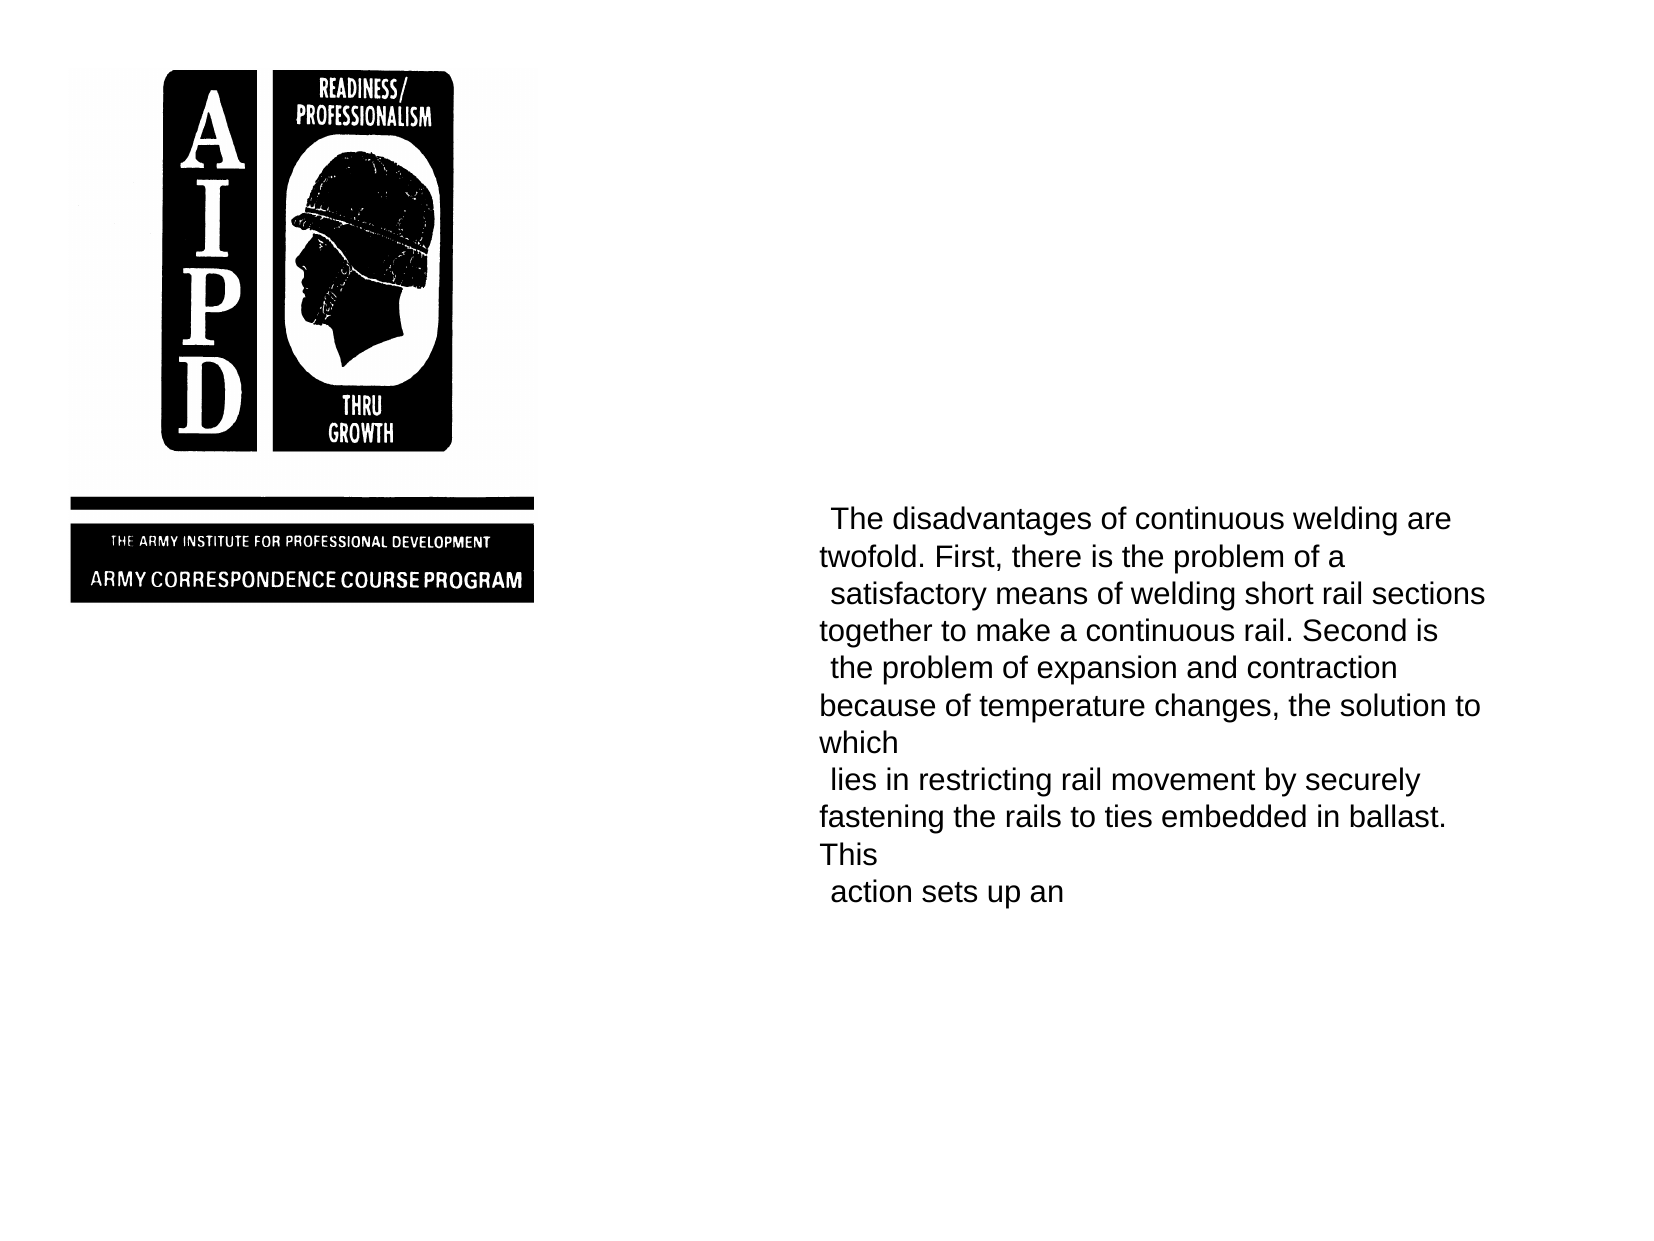

The disadvantages of continuous welding are twofold. First, there is the problem of a
satisfactory means of welding short rail sections together to make a continuous rail. Second is
the problem of expansion and contraction because of temperature changes, the solution to which
lies in restricting rail movement by securely fastening the rails to ties embedded in ballast. This
action sets up an